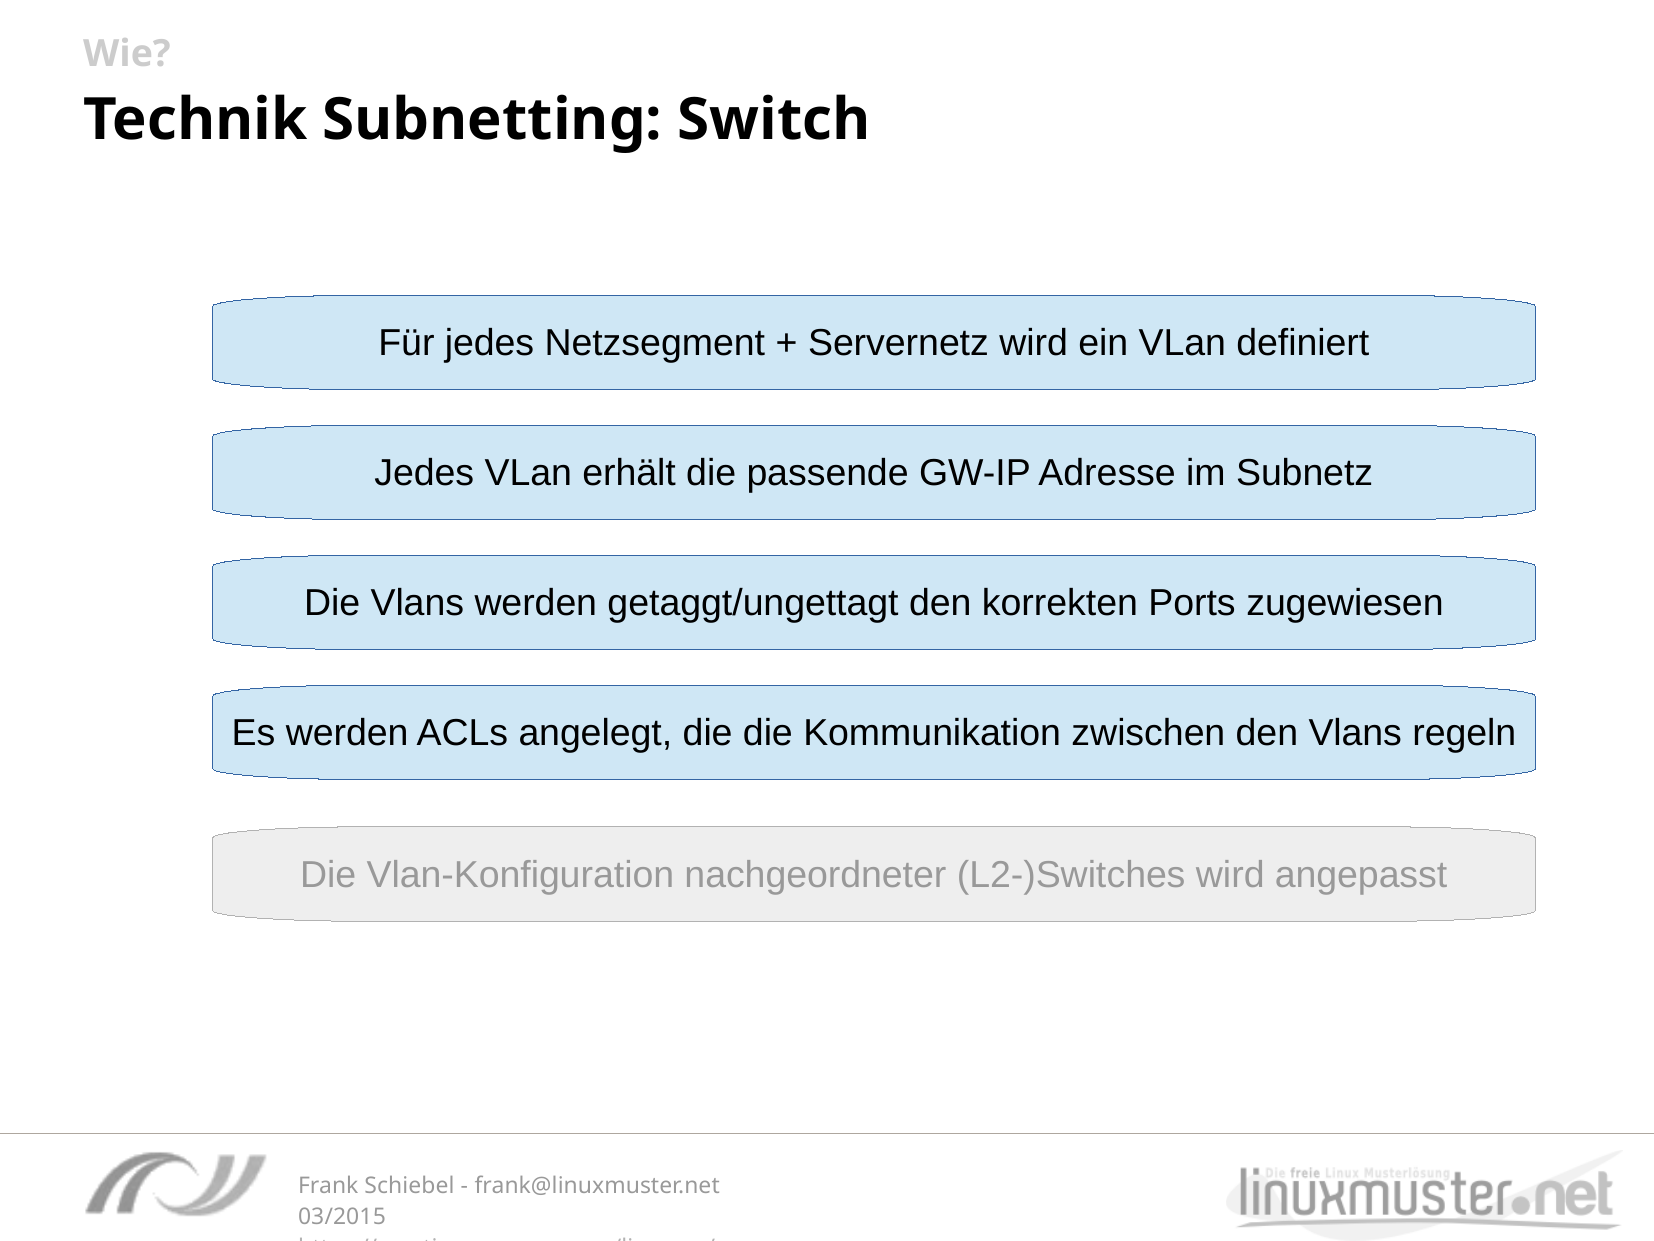

Wie?
Technik Subnetting: Switch
#
Für jedes Netzsegment + Servernetz wird ein VLan definiert
Jedes VLan erhält die passende GW-IP Adresse im Subnetz
Die Vlans werden getaggt/ungettagt den korrekten Ports zugewiesen
Es werden ACLs angelegt, die die Kommunikation zwischen den Vlans regeln
Die Vlan-Konfiguration nachgeordneter (L2-)Switches wird angepasst